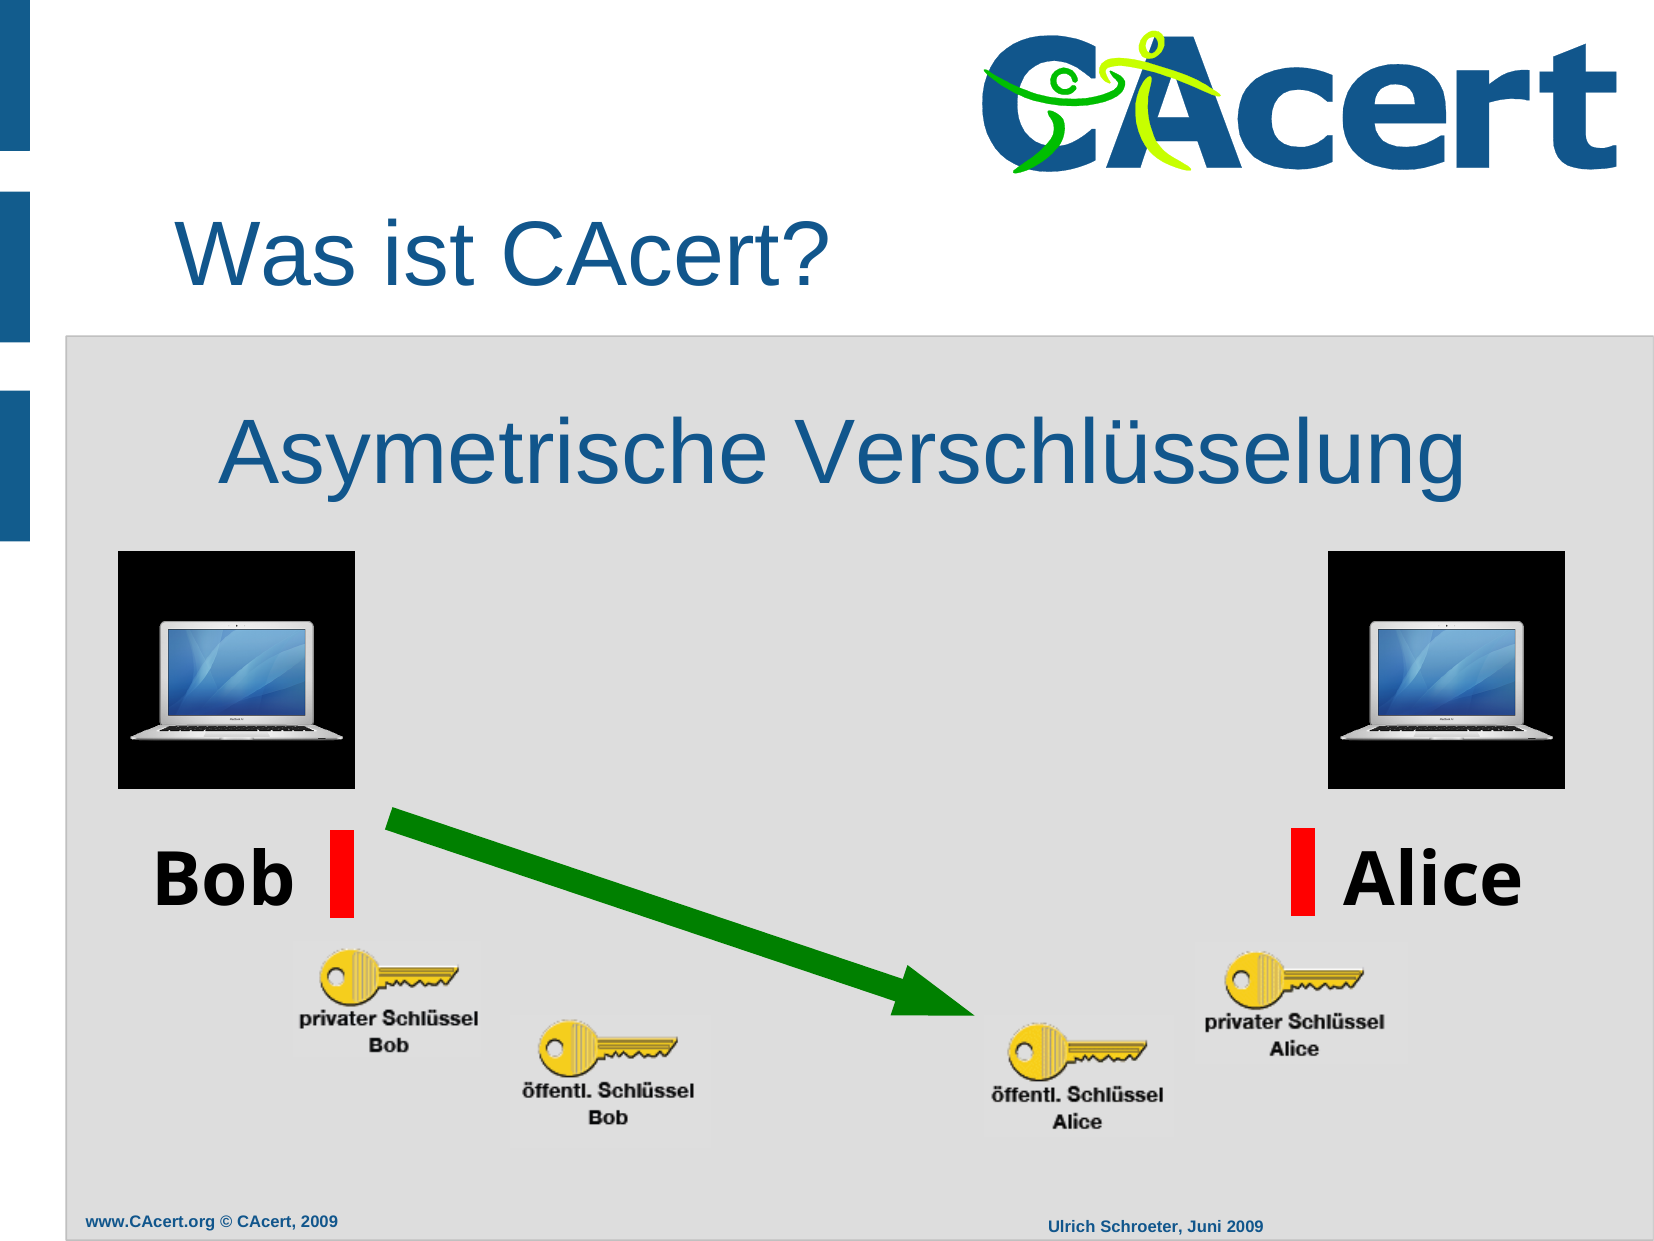

Was ist CAcert?
# Asymetrische Verschlüsselung
Bob
Alice